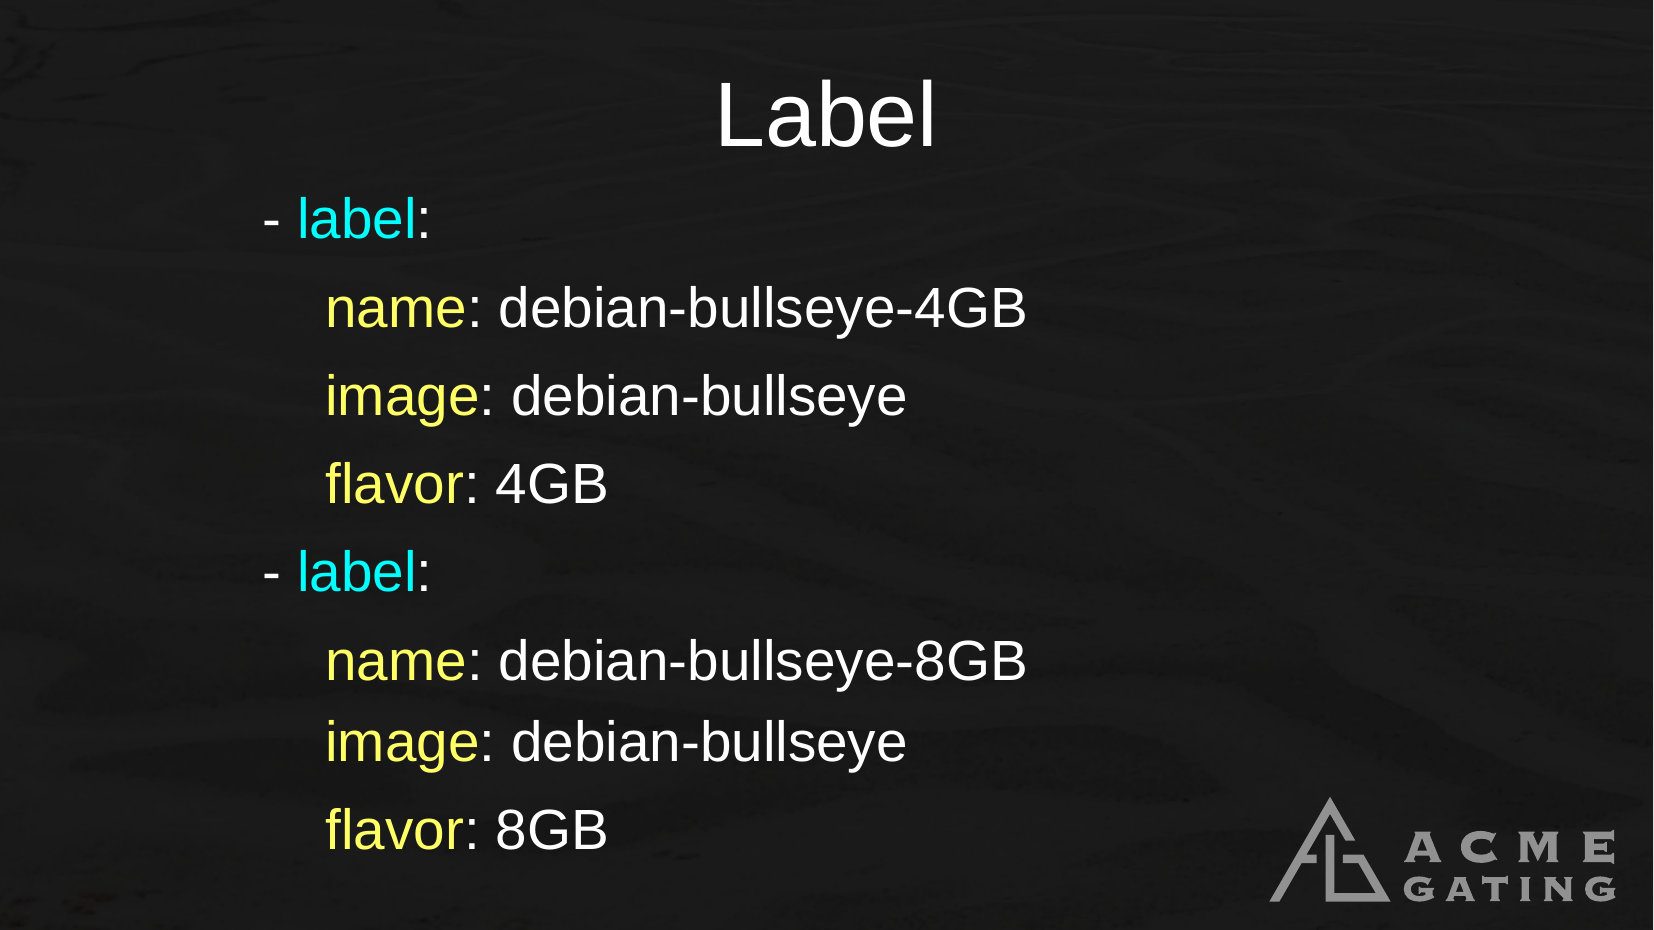

# Label
- label:
 name: debian-bullseye-4GB
 image: debian-bullseye
 flavor: 4GB
- label:
 name: debian-bullseye-8GB
 image: debian-bullseye
 flavor: 8GB